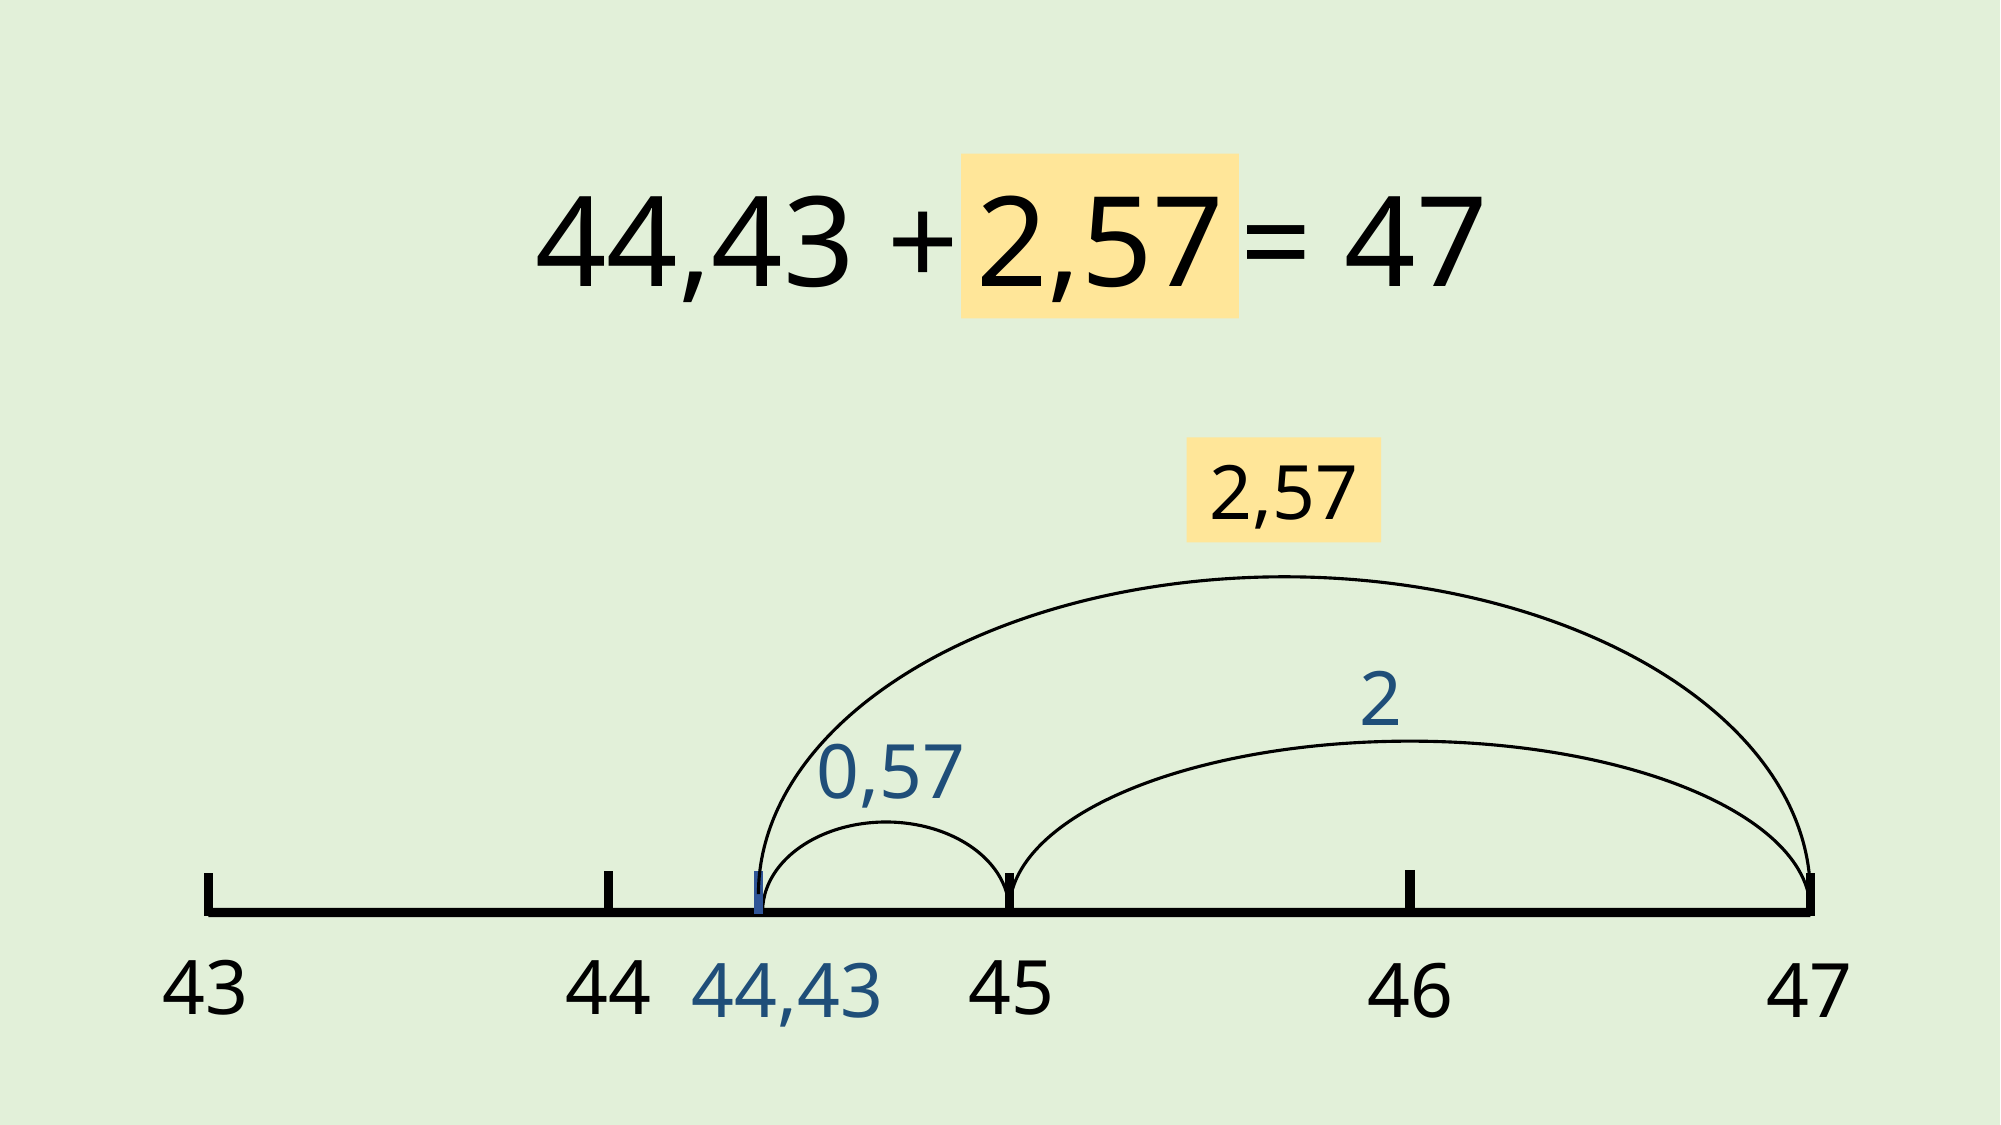

2,57
44,43 + ? = 47
2,57
2
0,57
43
44
45
44,43
46
47